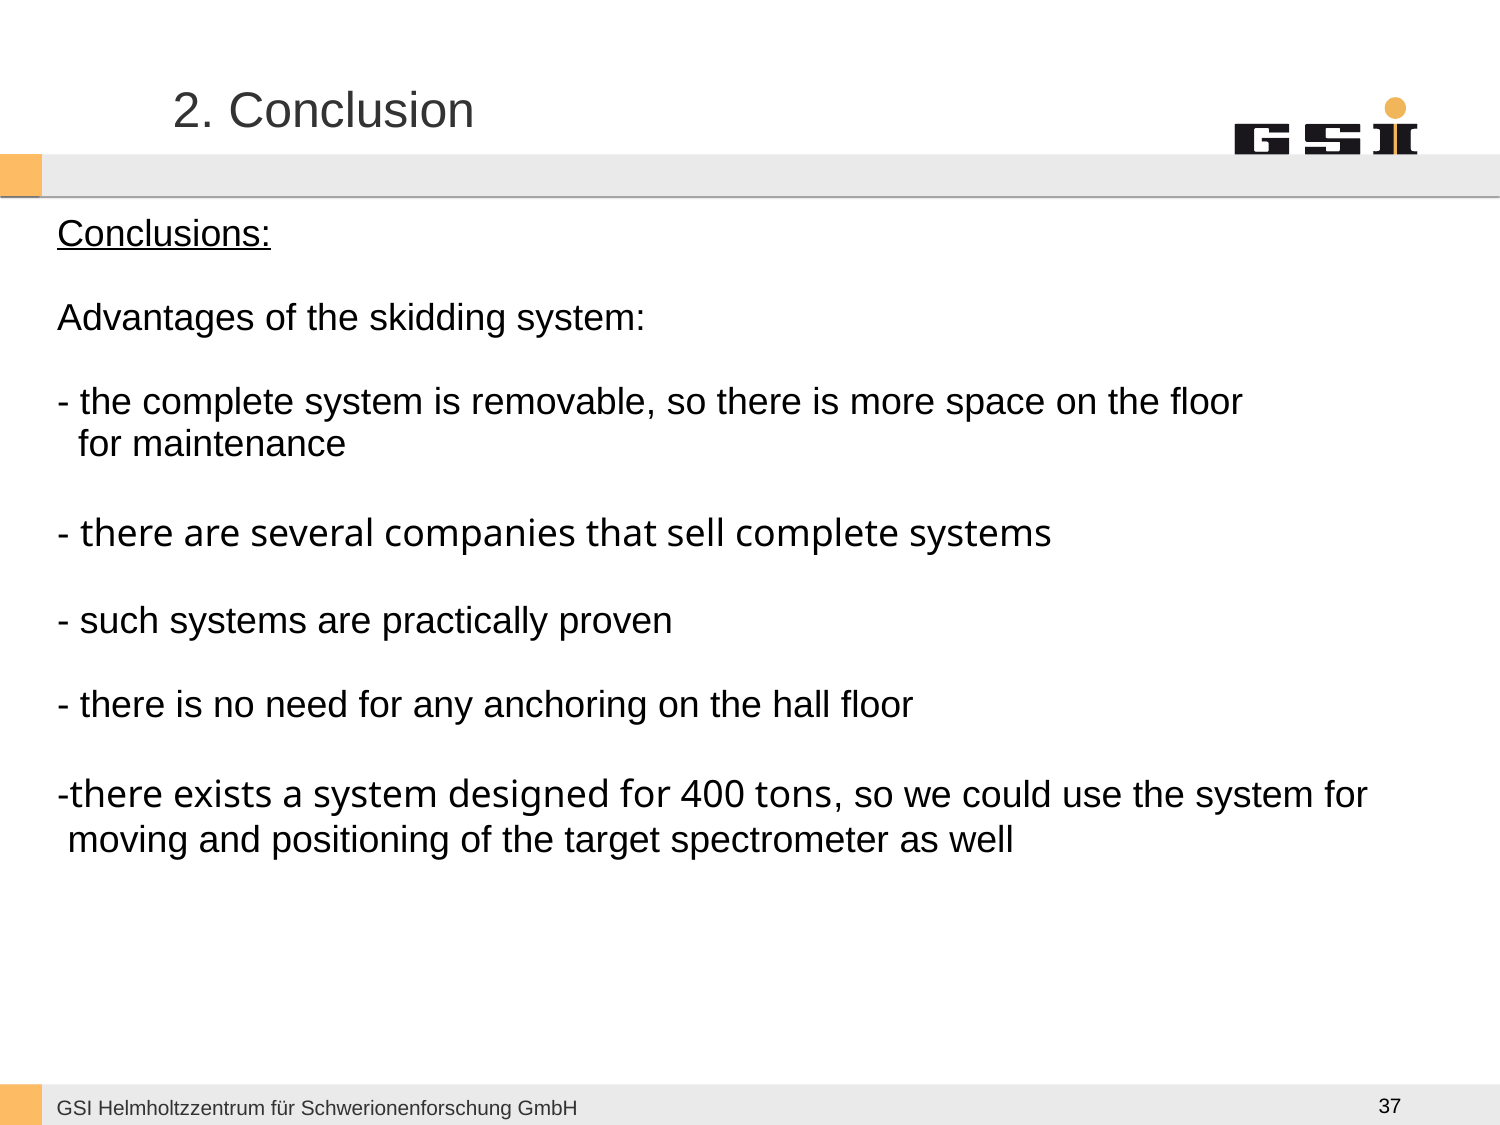

# 2. Conclusion
Conclusions:
Advantages of the skidding system:
- the complete system is removable, so there is more space on the floor
 for maintenance
- there are several companies that sell complete systems
- such systems are practically proven
- there is no need for any anchoring on the hall floor
-there exists a system designed for 400 tons, so we could use the system for
 moving and positioning of the target spectrometer as well